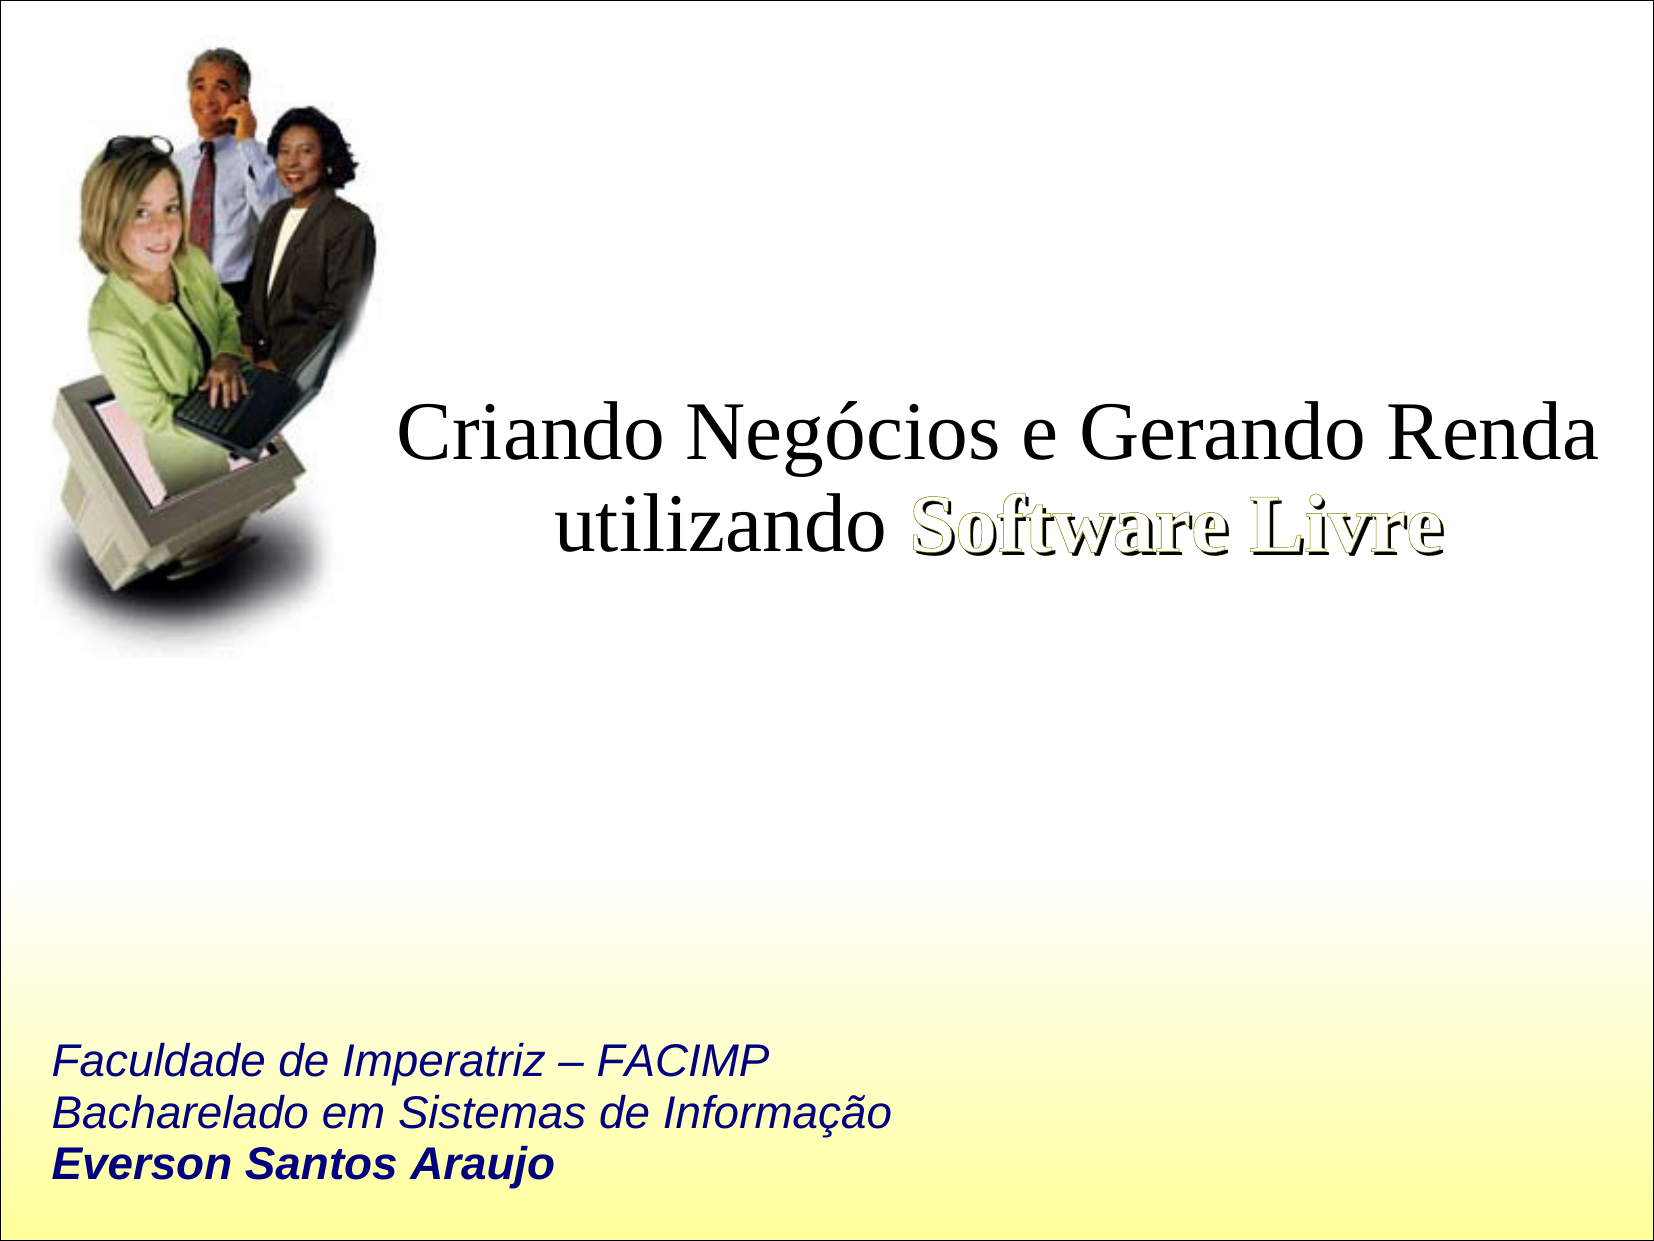

Criando Negócios e Gerando Renda
utilizando Software Livre
Faculdade de Imperatriz – FACIMP
Bacharelado em Sistemas de Informação
Everson Santos Araujo